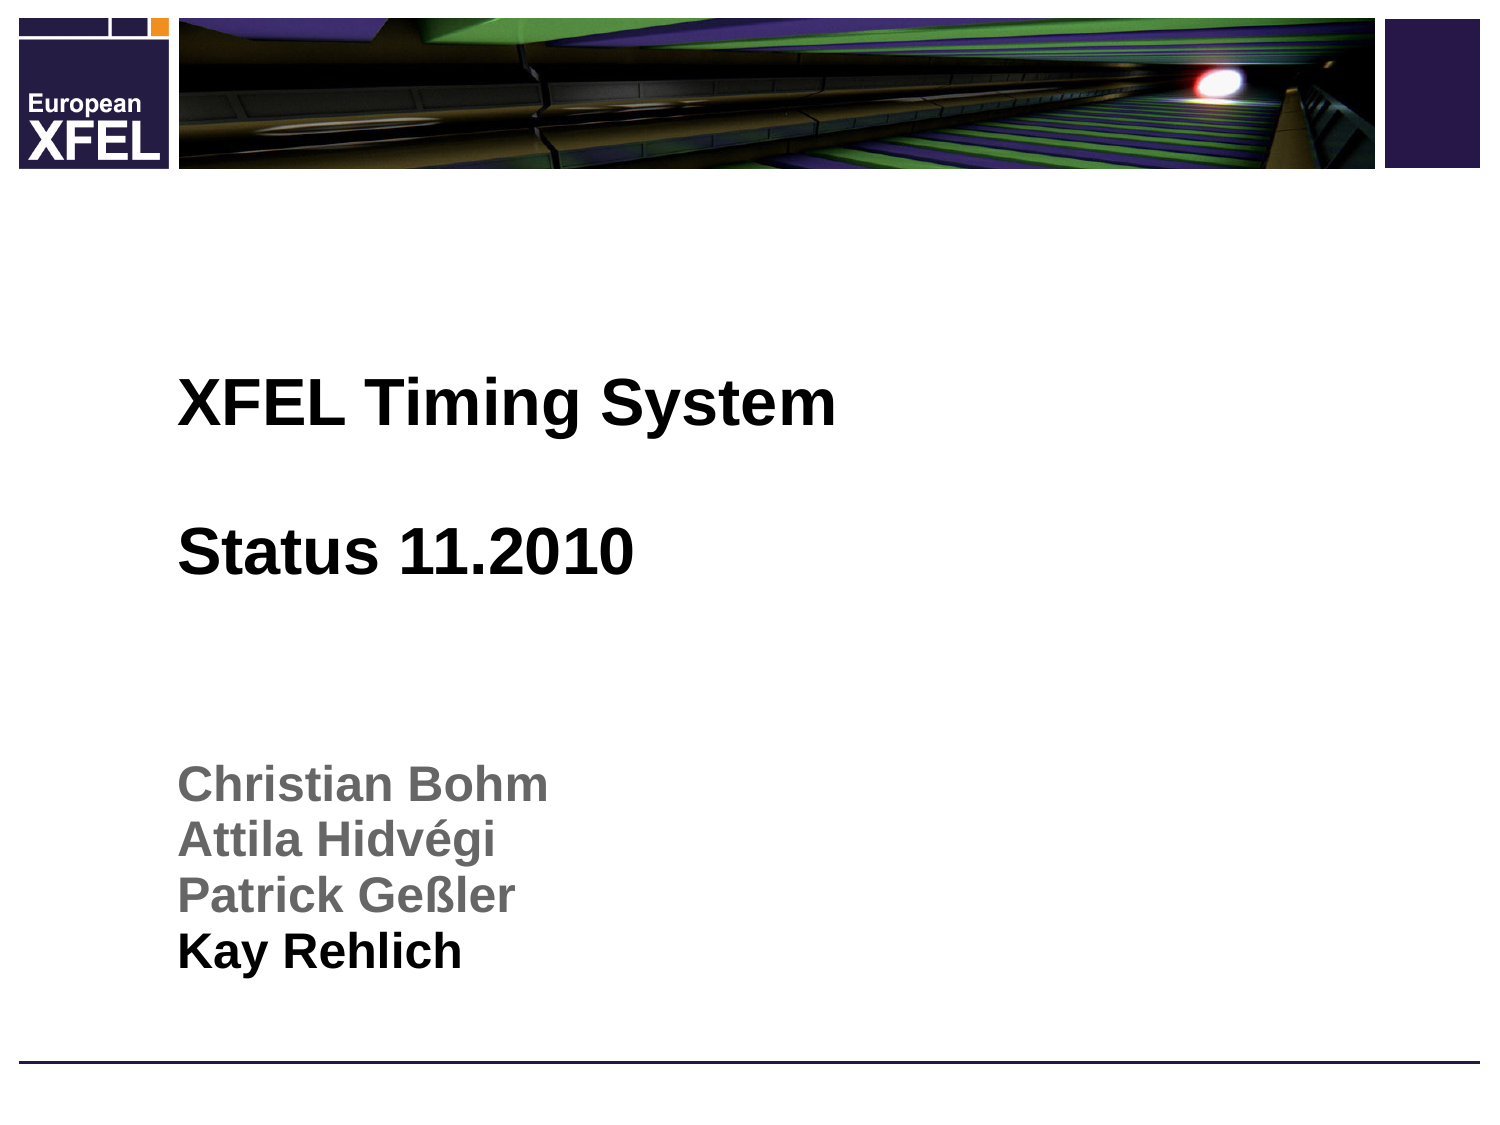

# XFEL Timing System Status 11.2010 Christian Bohm Attila Hidvégi Patrick Geßler Kay Rehlich